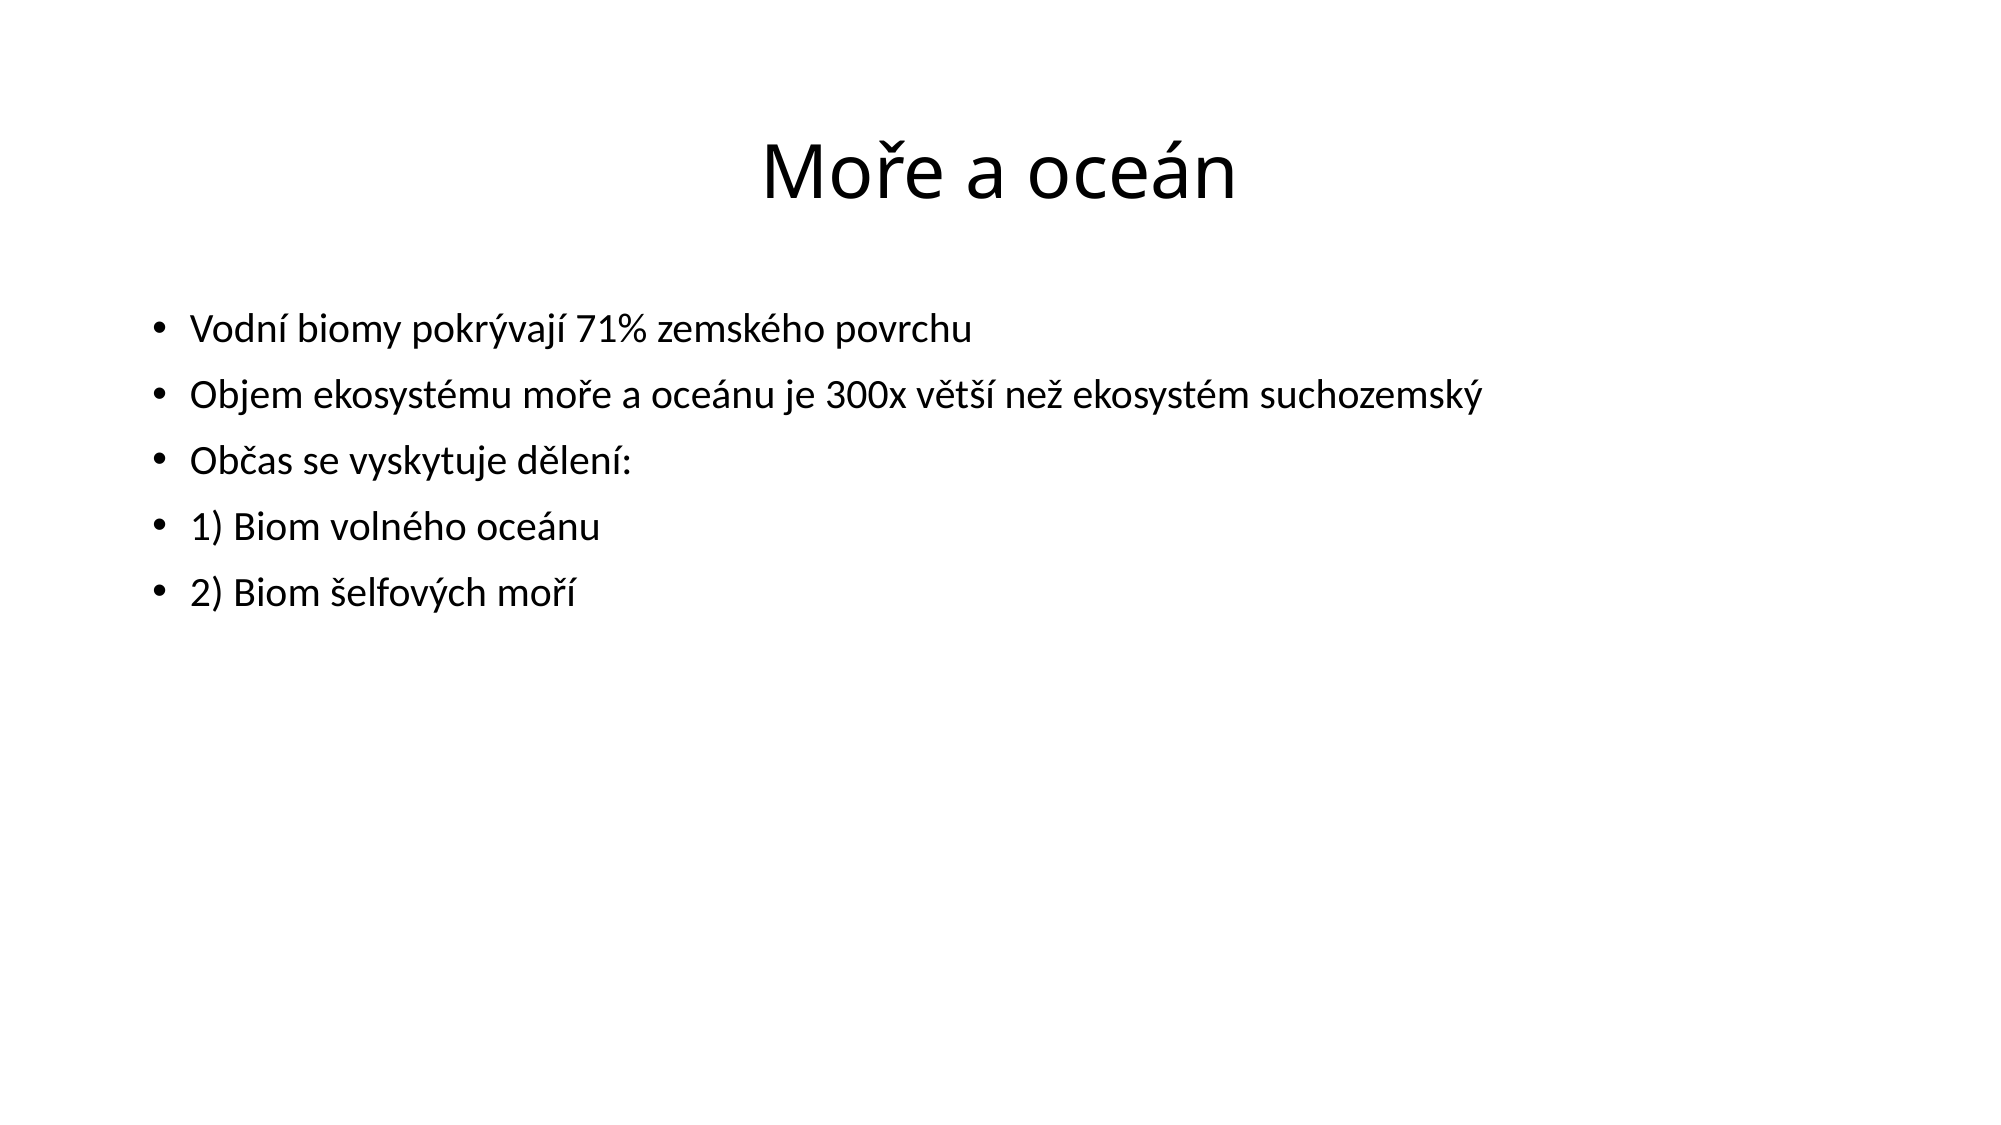

# Moře a oceán
Vodní biomy pokrývají 71% zemského povrchu
Objem ekosystému moře a oceánu je 300x větší než ekosystém suchozemský
Občas se vyskytuje dělení:
1) Biom volného oceánu
2) Biom šelfových moří